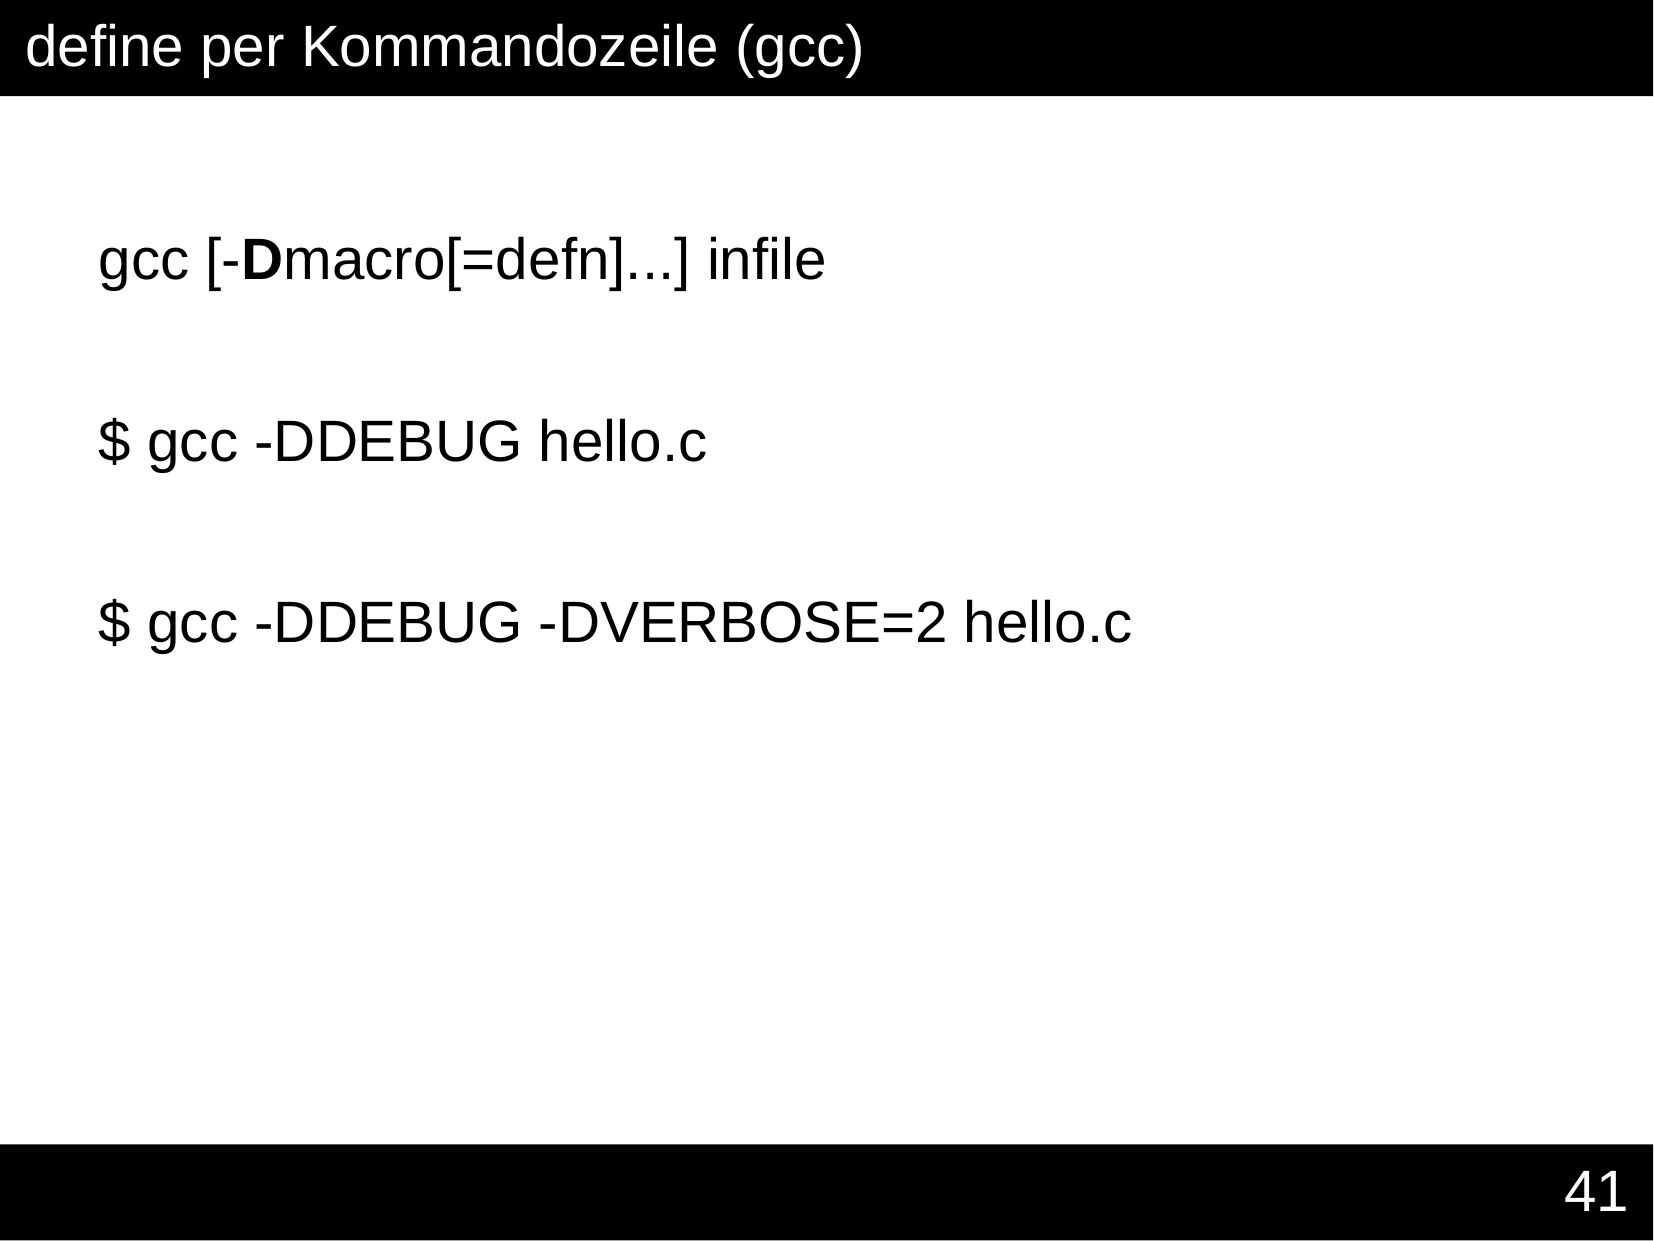

define per Kommandozeile (gcc)
gcc [-Dmacro[=defn]...] infile
$ gcc -DDEBUG hello.c
$ gcc -DDEBUG -DVERBOSE=2 hello.c
41